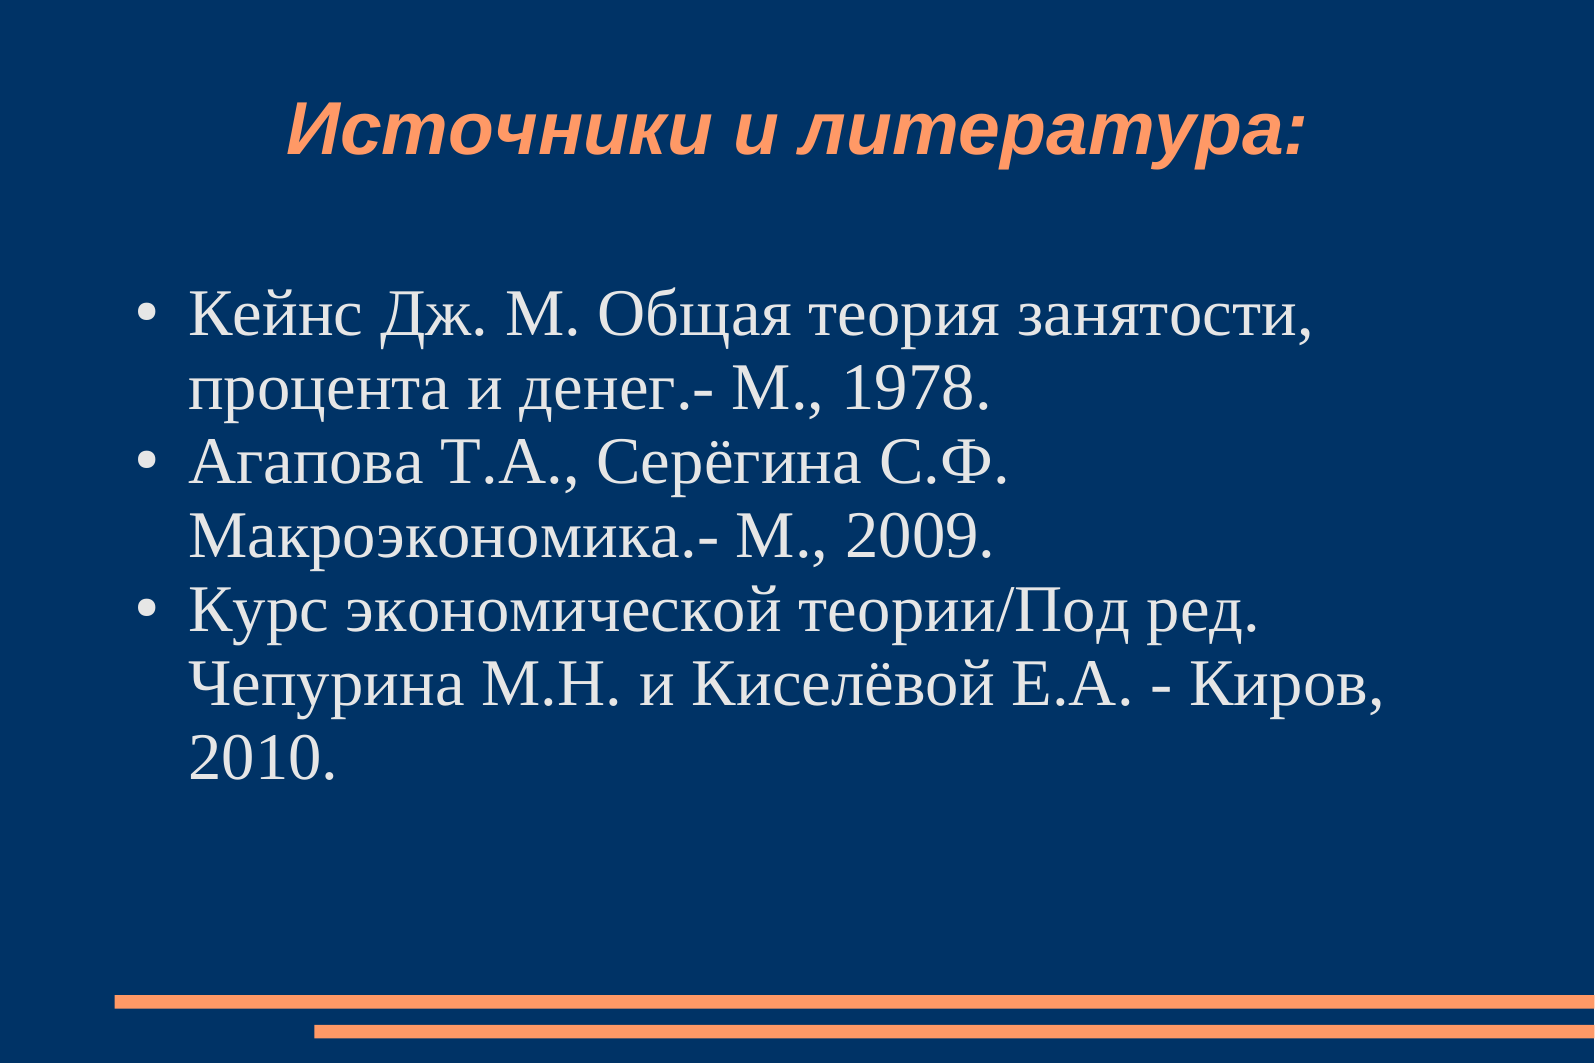

# Источники и литература:
Кейнс Дж. М. Общая теория занятости, процента и денег.- М., 1978.
Агапова Т.А., Серёгина С.Ф. Макроэкономика.- М., 2009.
Курс экономической теории/Под ред. Чепурина М.Н. и Киселёвой Е.А. - Киров, 2010.